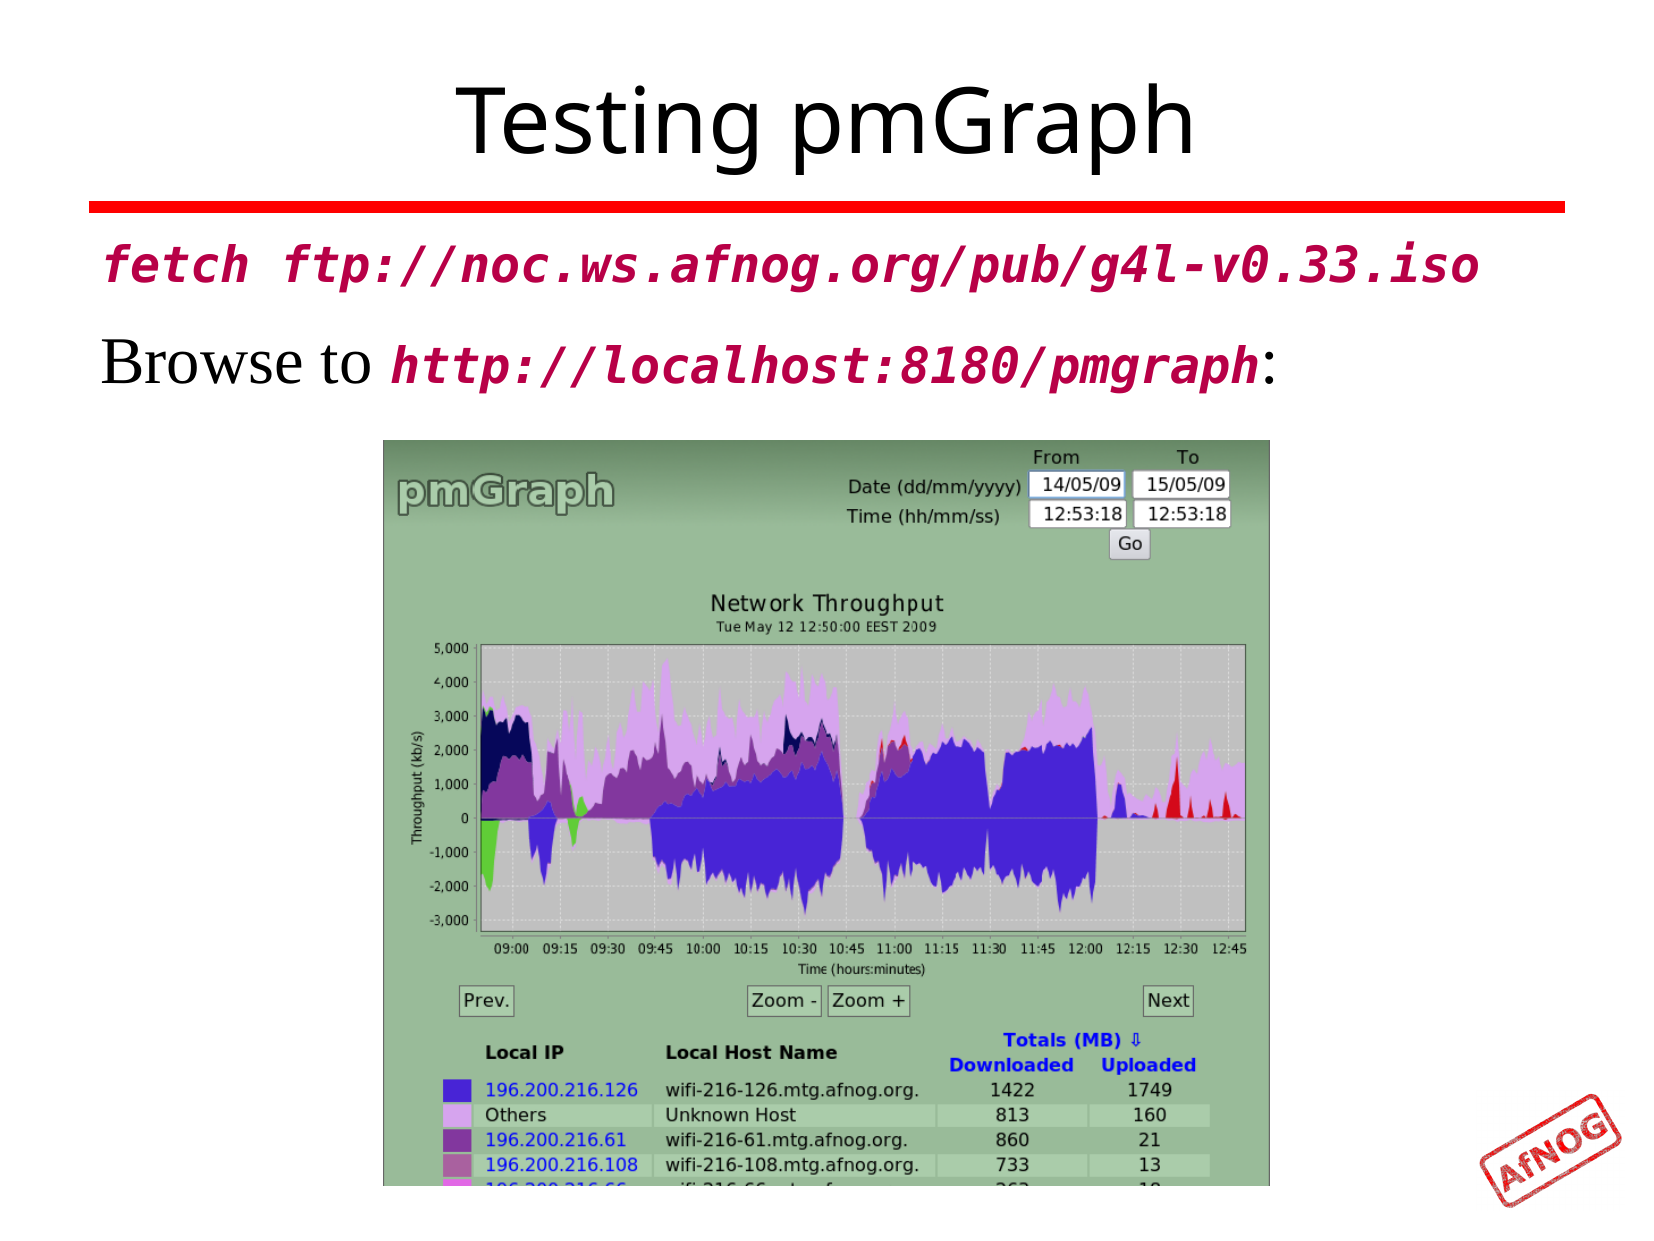

# Testing pmGraph
fetch ftp://noc.ws.afnog.org/pub/g4l-v0.33.iso
Browse to http://localhost:8180/pmgraph: